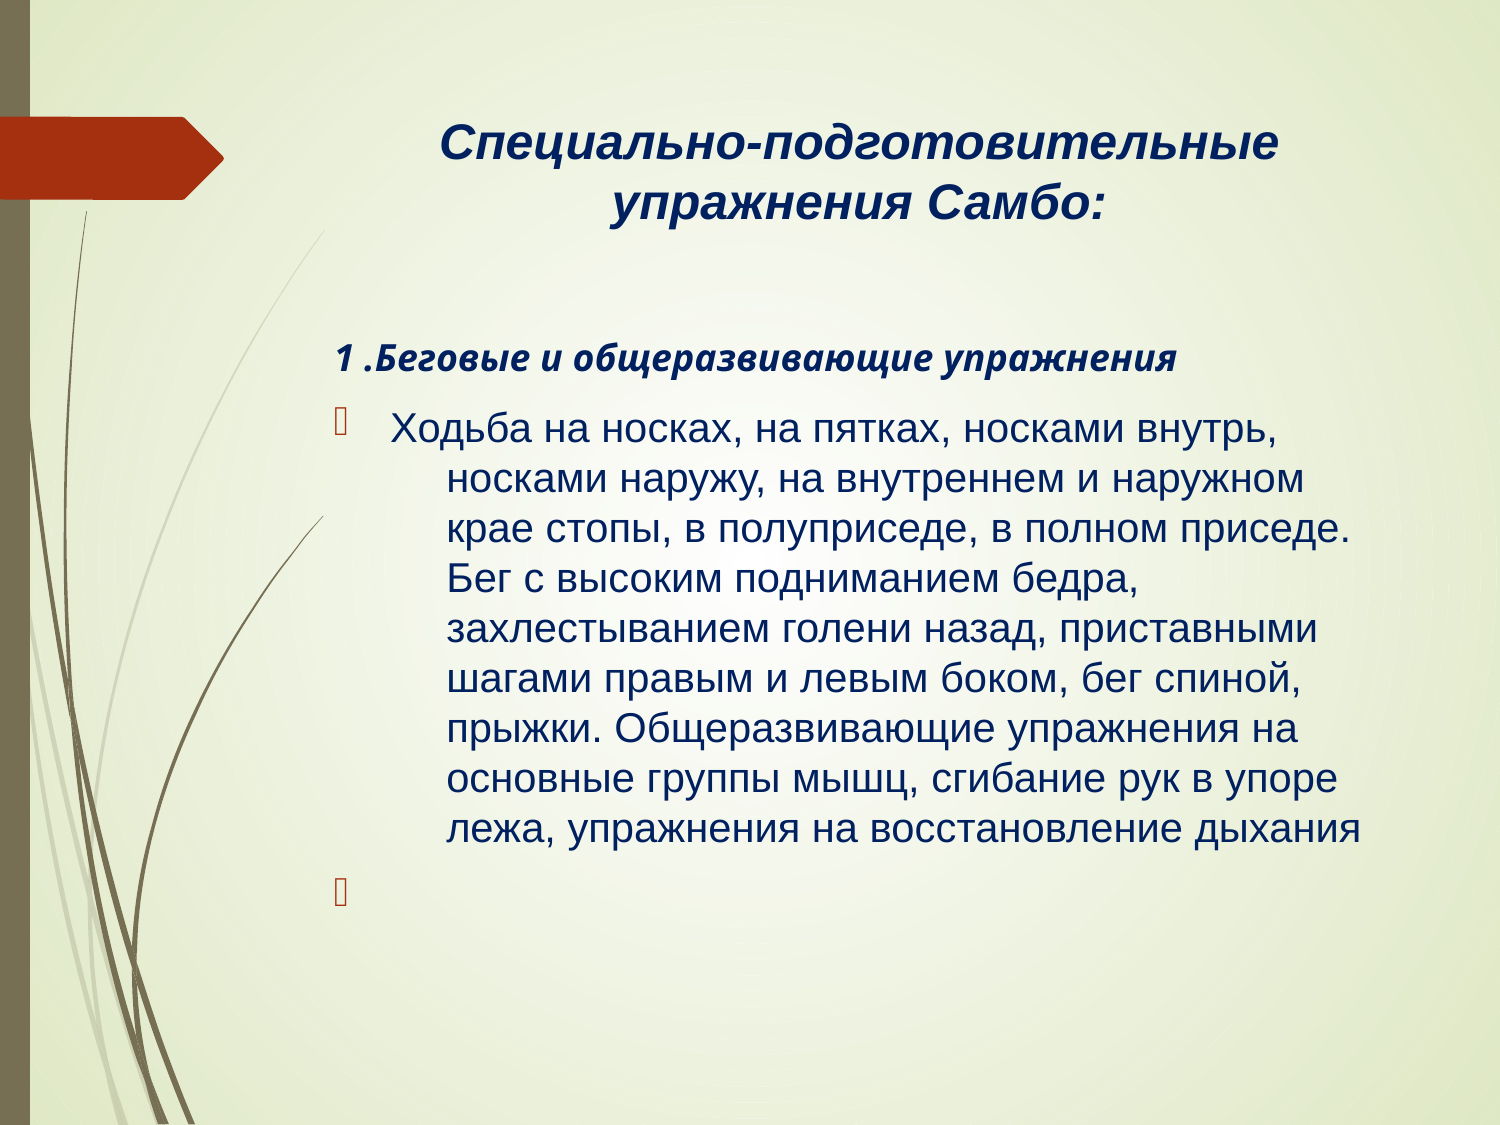

# Специально-подготовительные упражнения Самбо:
1 .Беговые и общеразвивающие упражнения
Ходьба на носках, на пятках, носками внутрь, носками наружу, на внутреннем и наружном крае стопы, в полуприседе, в полном приседе. Бег с высоким подниманием бедра, захлестыванием голени назад, приставными шагами правым и левым боком, бег спиной, прыжки. Общеразвивающие упражнения на основные группы мышц, сгибание рук в упоре лежа, упражнения на восстановление дыхания